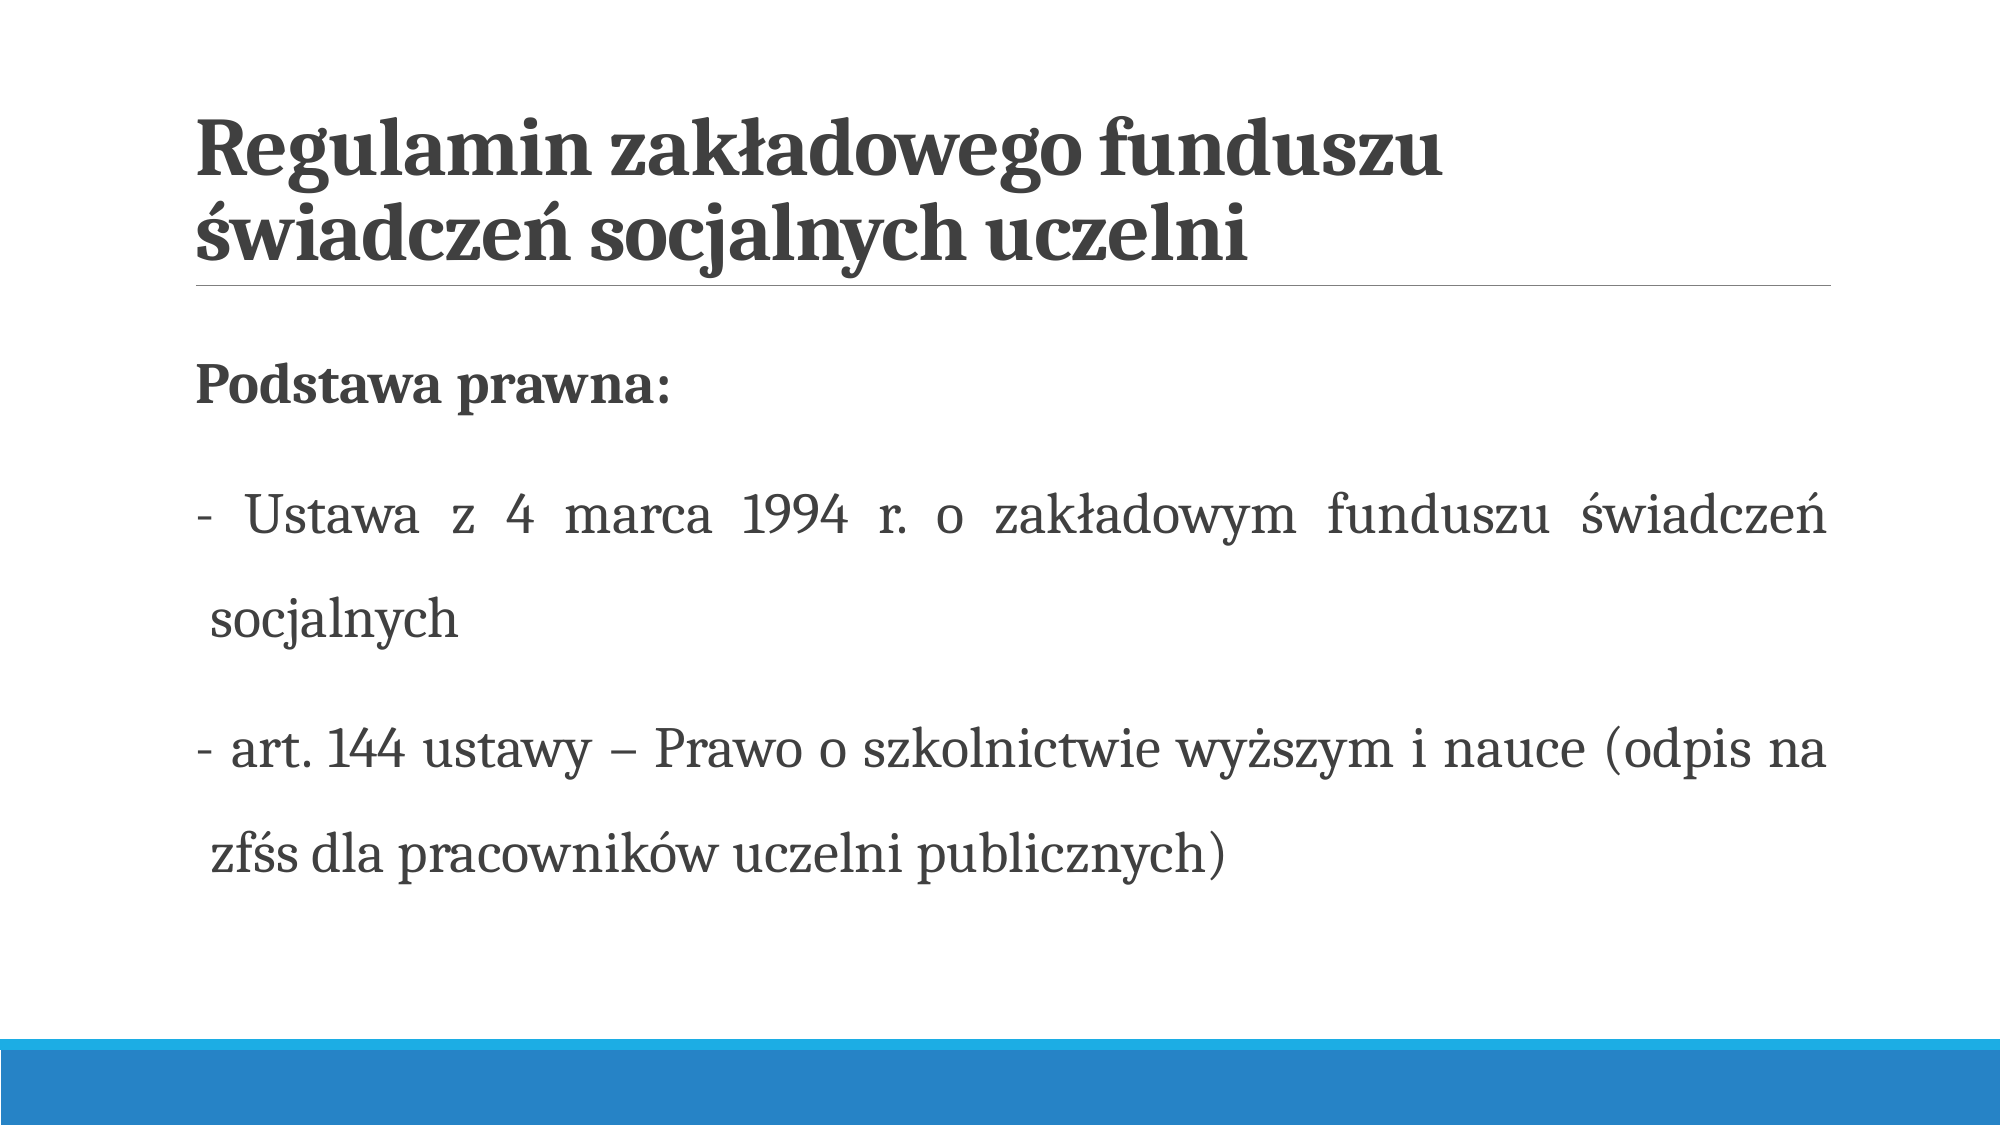

# Regulamin zakładowego funduszu świadczeń socjalnych uczelni
Podstawa prawna:
- Ustawa z 4 marca 1994 r. o zakładowym funduszu świadczeń socjalnych
- art. 144 ustawy – Prawo o szkolnictwie wyższym i nauce (odpis na zfśs dla pracowników uczelni publicznych)